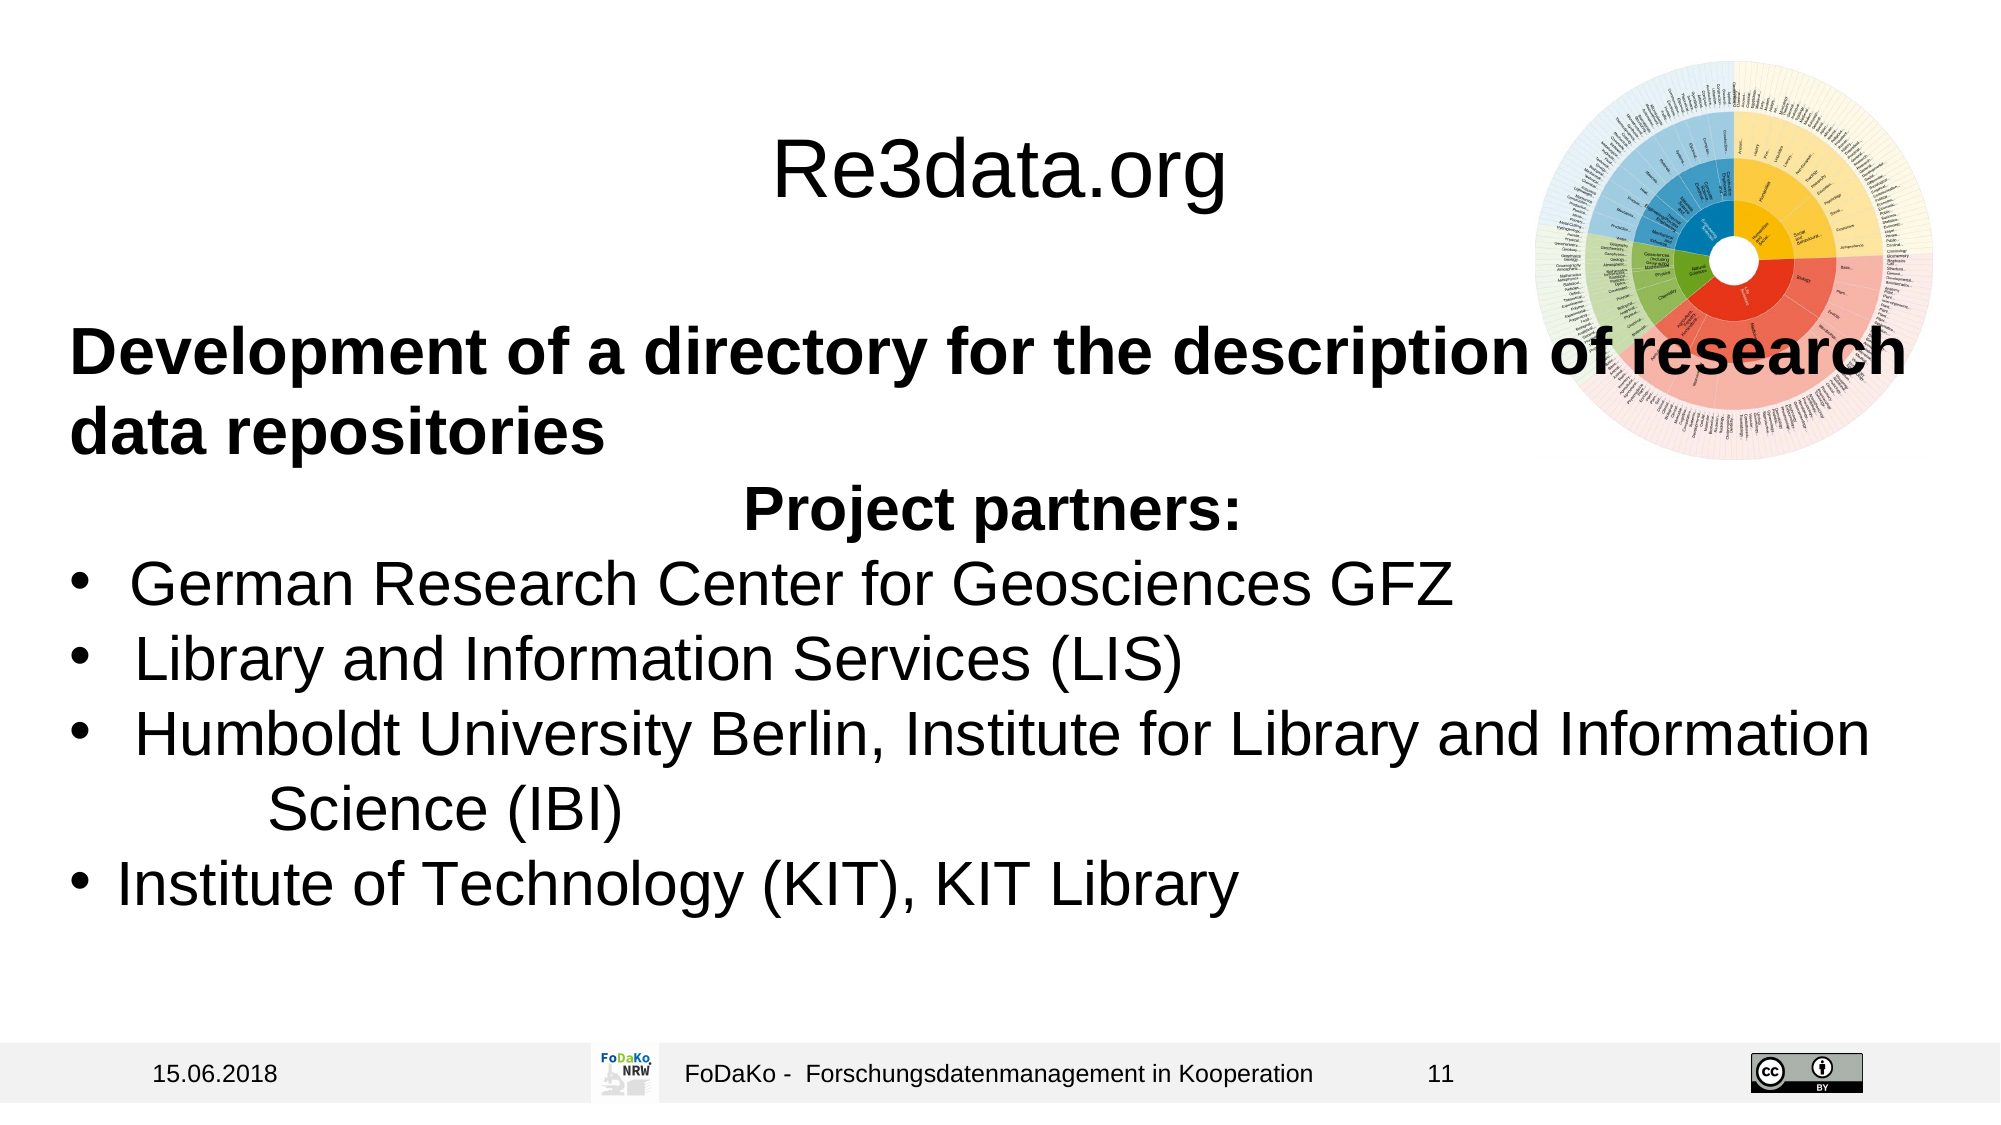

# Re3data.org
Development of a directory for the description of research data repositories
Project partners:
German Research Center for Geosciences GFZ
 Library and Information Services (LIS)
 Humboldt University Berlin, Institute for Library and Information Science (IBI)
Institute of Technology (KIT), KIT Library
15.06.2018
FoDaKo -  Forschungsdatenmanagement in Kooperation
11